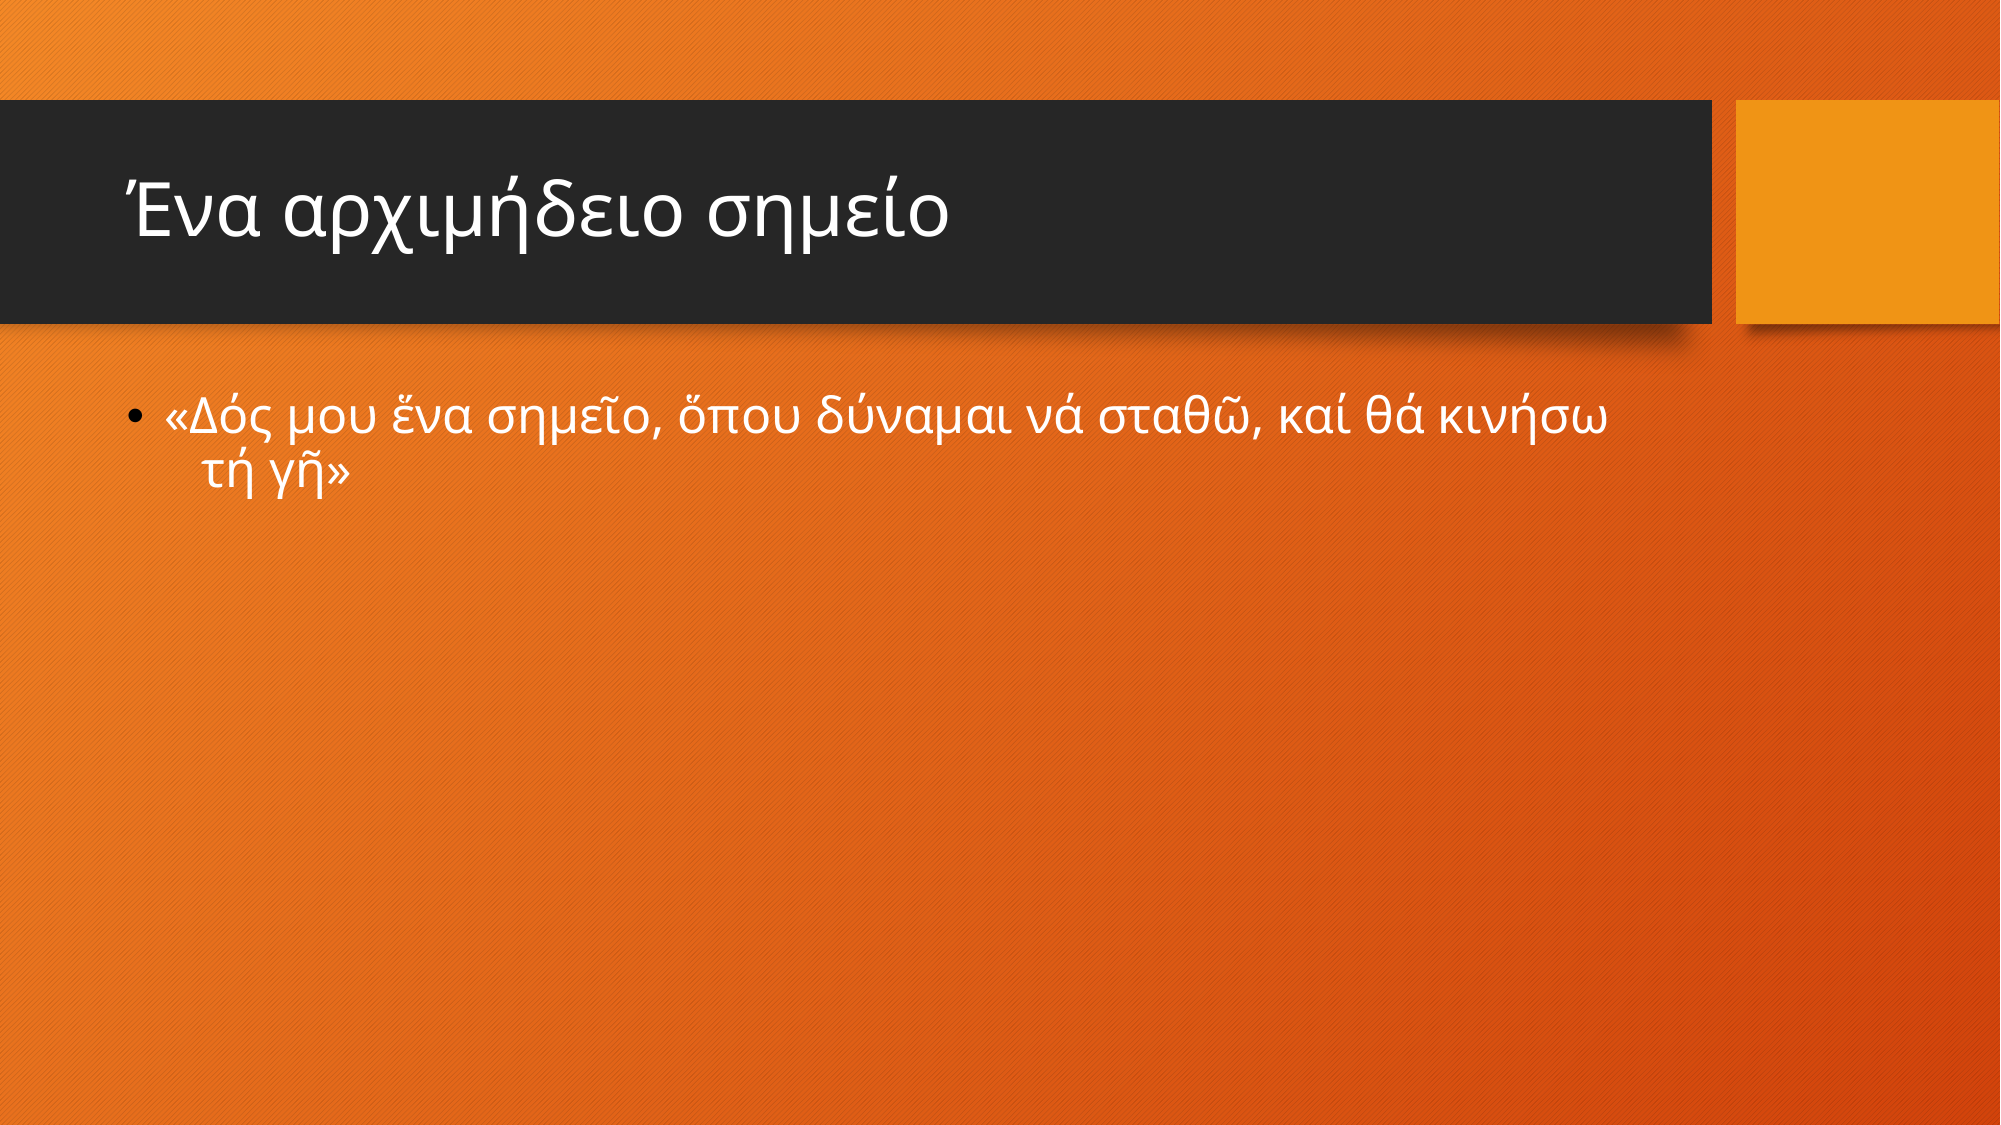

# Ένα αρχιμήδειο σημείο
«Δός μου ἕνα σημεῖο, ὅπου δύναμαι νά σταθῶ, καί θά κινήσω τή γῆ»